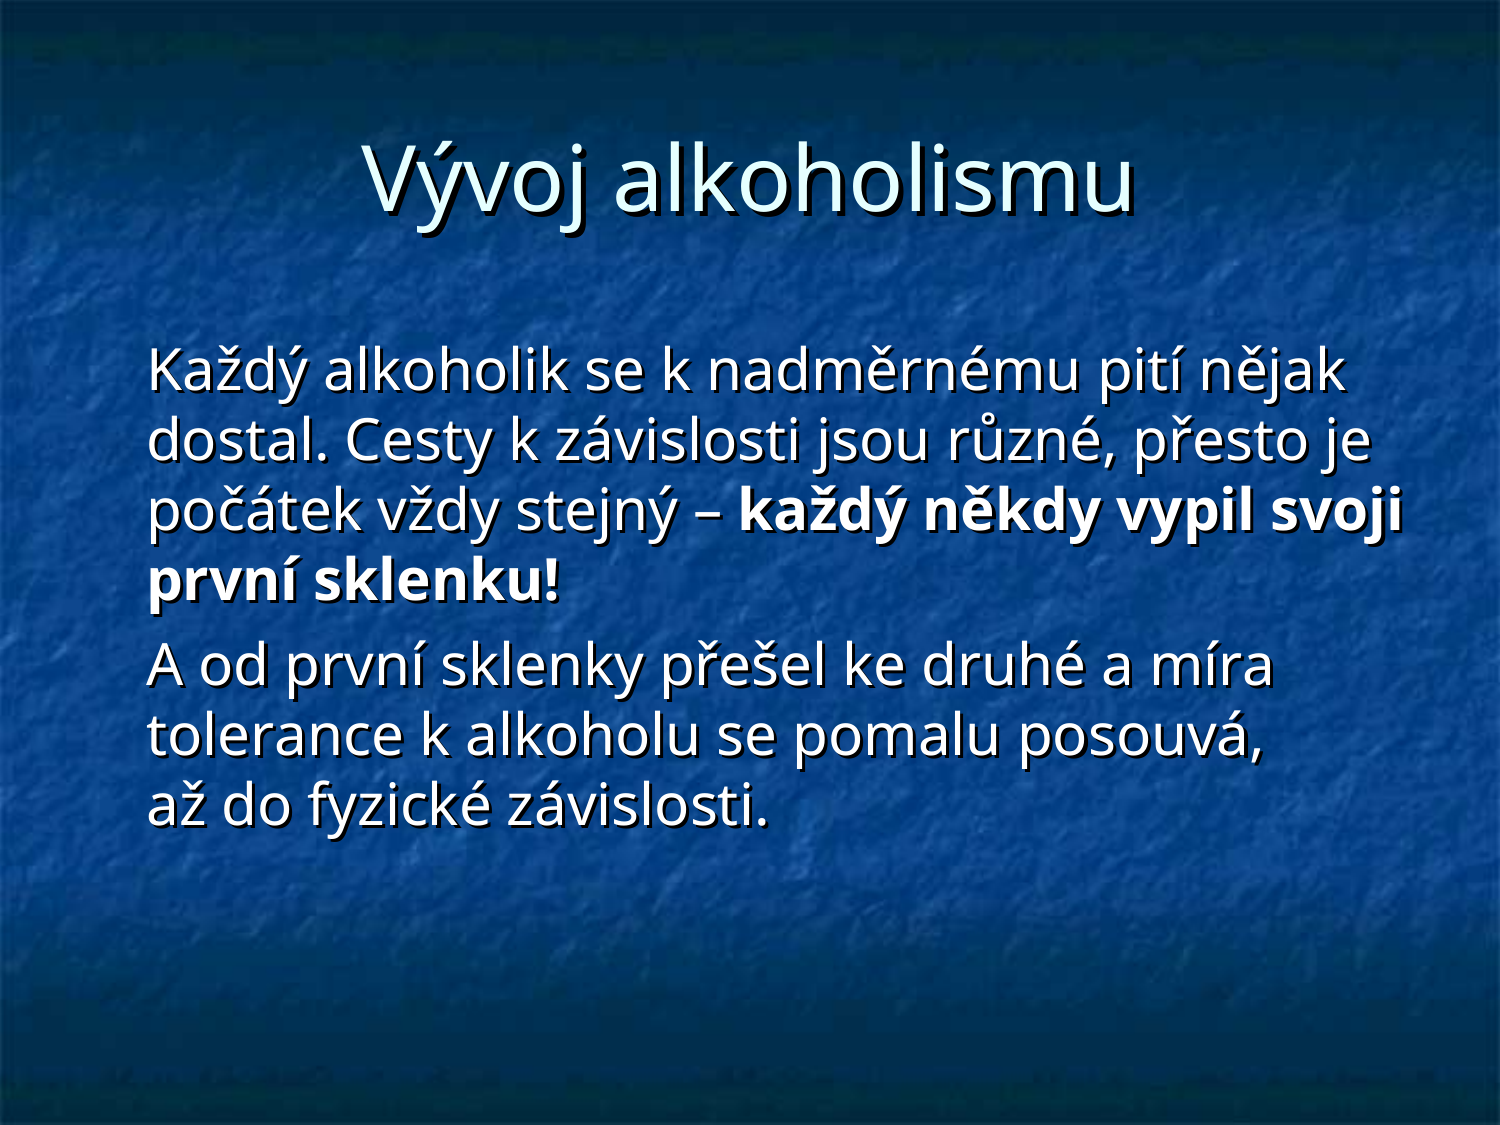

# Vývoj alkoholismu
	Každý alkoholik se k nadměrnému pití nějak dostal. Cesty k závislosti jsou různé, přesto je počátek vždy stejný – každý někdy vypil svoji první sklenku!
	A od první sklenky přešel ke druhé a míra tolerance k alkoholu se pomalu posouvá,
až do fyzické závislosti.